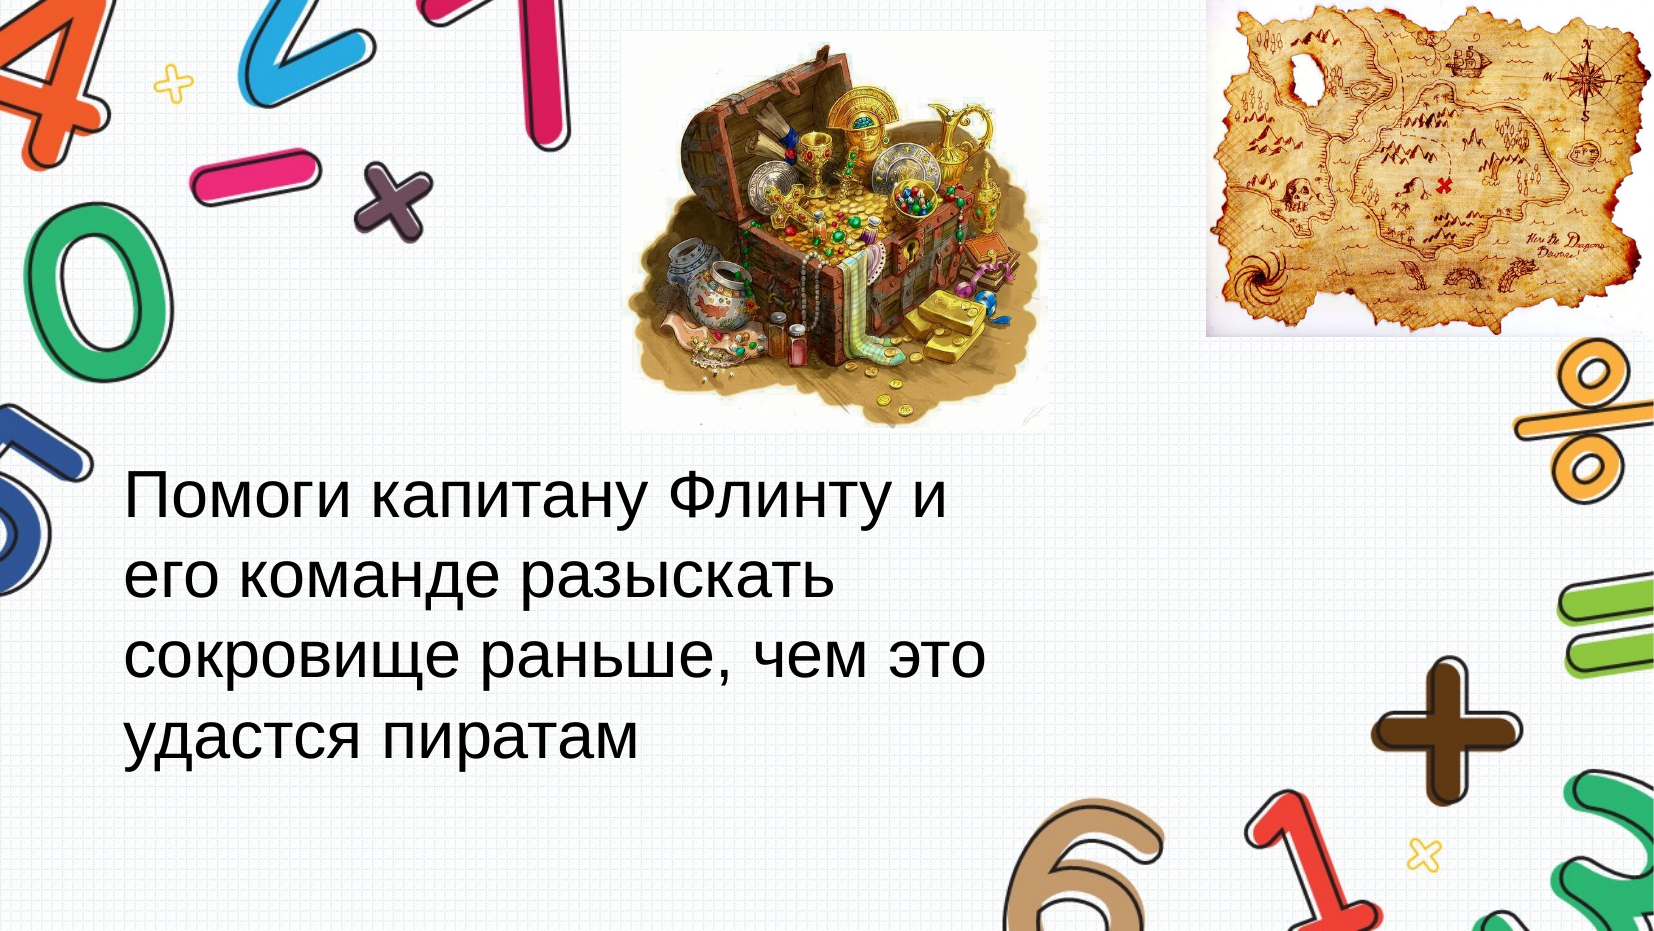

# Помоги капитану Флинту и его команде разыскать сокровище раньше, чем это удастся пиратам